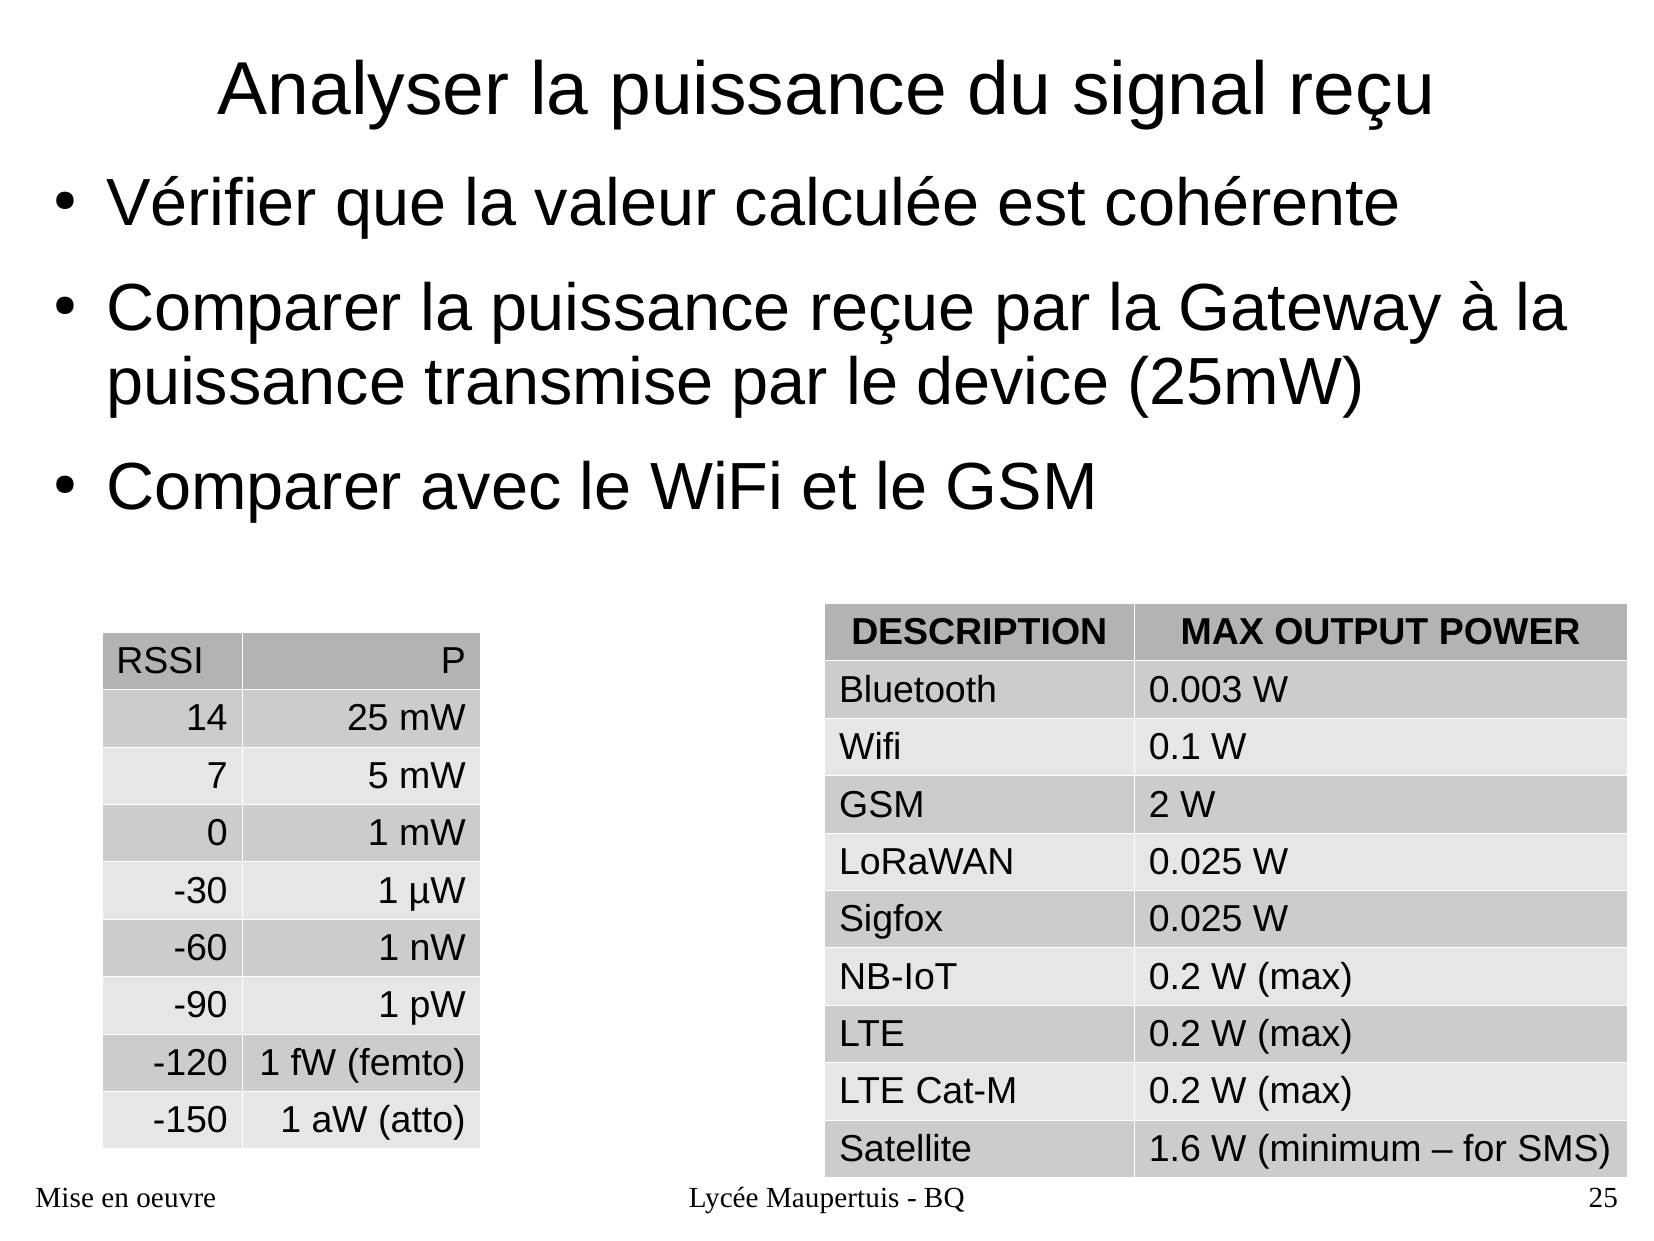

# Analyser la puissance du signal reçu
Vérifier que la valeur calculée est cohérente
Comparer la puissance reçue par la Gateway à la puissance transmise par le device (25mW)
Comparer avec le WiFi et le GSM
| DESCRIPTION | MAX OUTPUT POWER |
| --- | --- |
| Bluetooth | 0.003 W |
| Wifi | 0.1 W |
| GSM | 2 W |
| LoRaWAN | 0.025 W |
| Sigfox | 0.025 W |
| NB-IoT | 0.2 W (max) |
| LTE | 0.2 W (max) |
| LTE Cat-M | 0.2 W (max) |
| Satellite | 1.6 W (minimum – for SMS) |
| RSSI | P |
| --- | --- |
| 14 | 25 mW |
| 7 | 5 mW |
| 0 | 1 mW |
| -30 | 1 µW |
| -60 | 1 nW |
| -90 | 1 pW |
| -120 | 1 fW (femto) |
| -150 | 1 aW (atto) |
Mise en oeuvre
Lycée Maupertuis - BQ
25